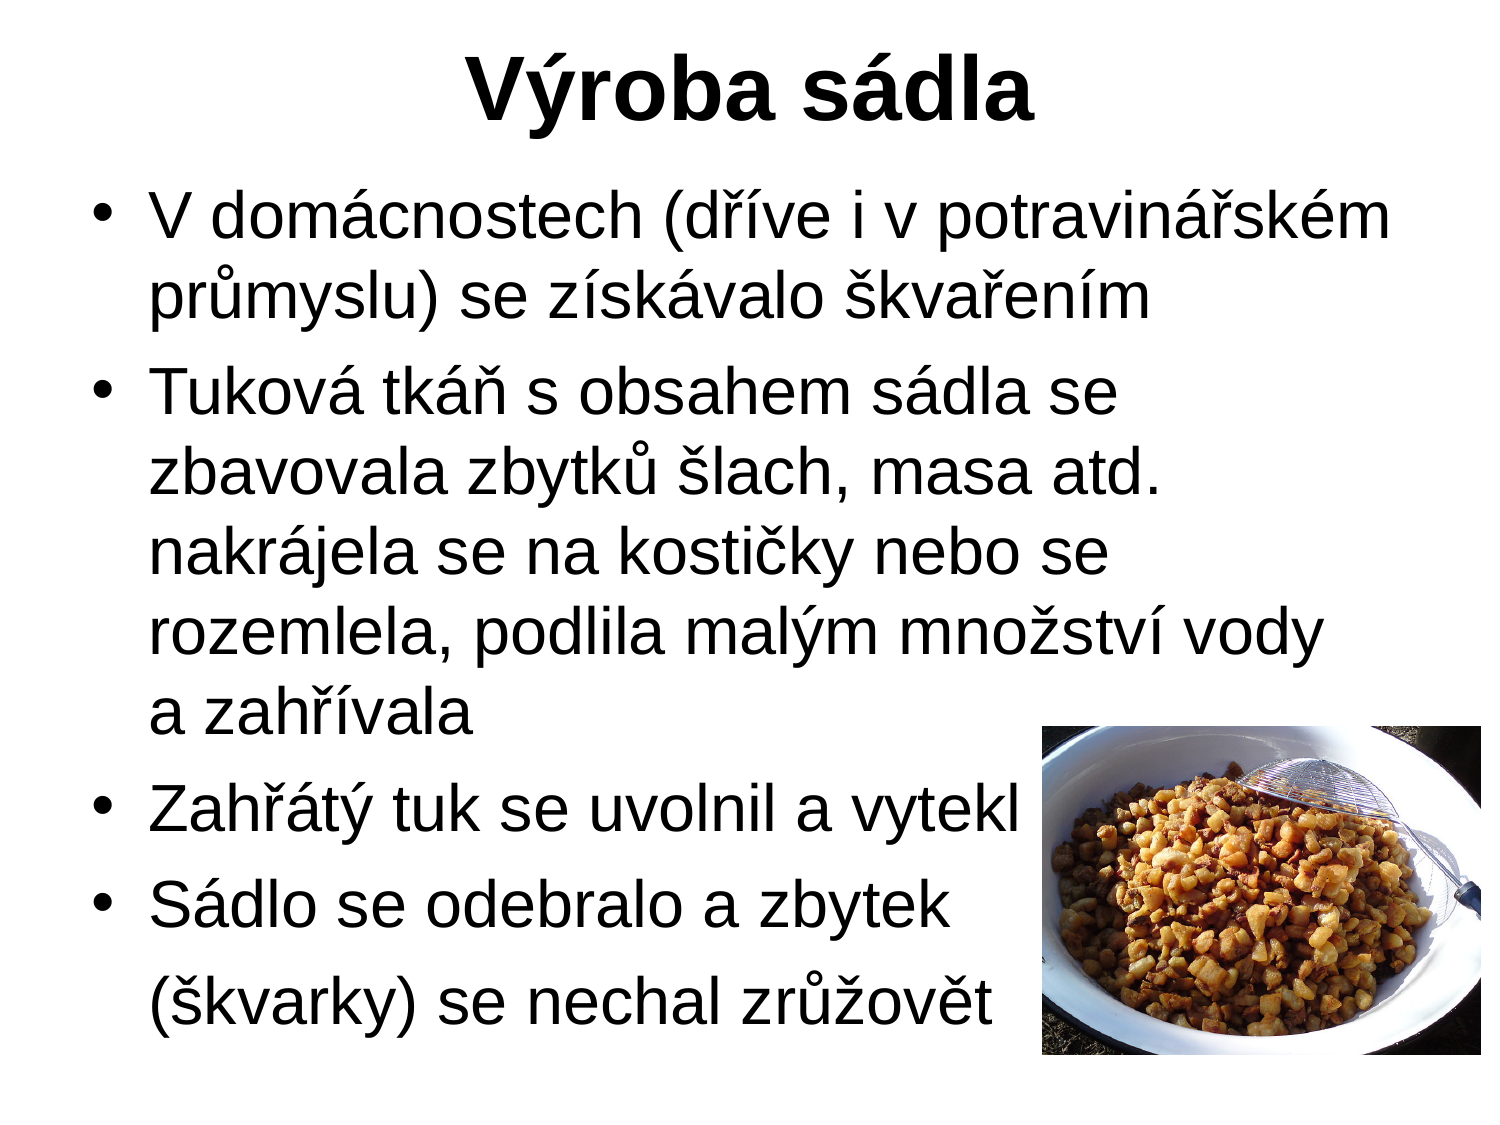

Výroba sádla
# V domácnostech (dříve i v potravinářském průmyslu) se získávalo škvařením
Tuková tkáň s obsahem sádla se zbavovala zbytků šlach, masa atd. nakrájela se na kostičky nebo se rozemlela, podlila malým množství vody
a zahřívala
Zahřátý tuk se uvolnil a vytekl
Sádlo se odebralo a zbytek
	(škvarky) se nechal zrůžovět